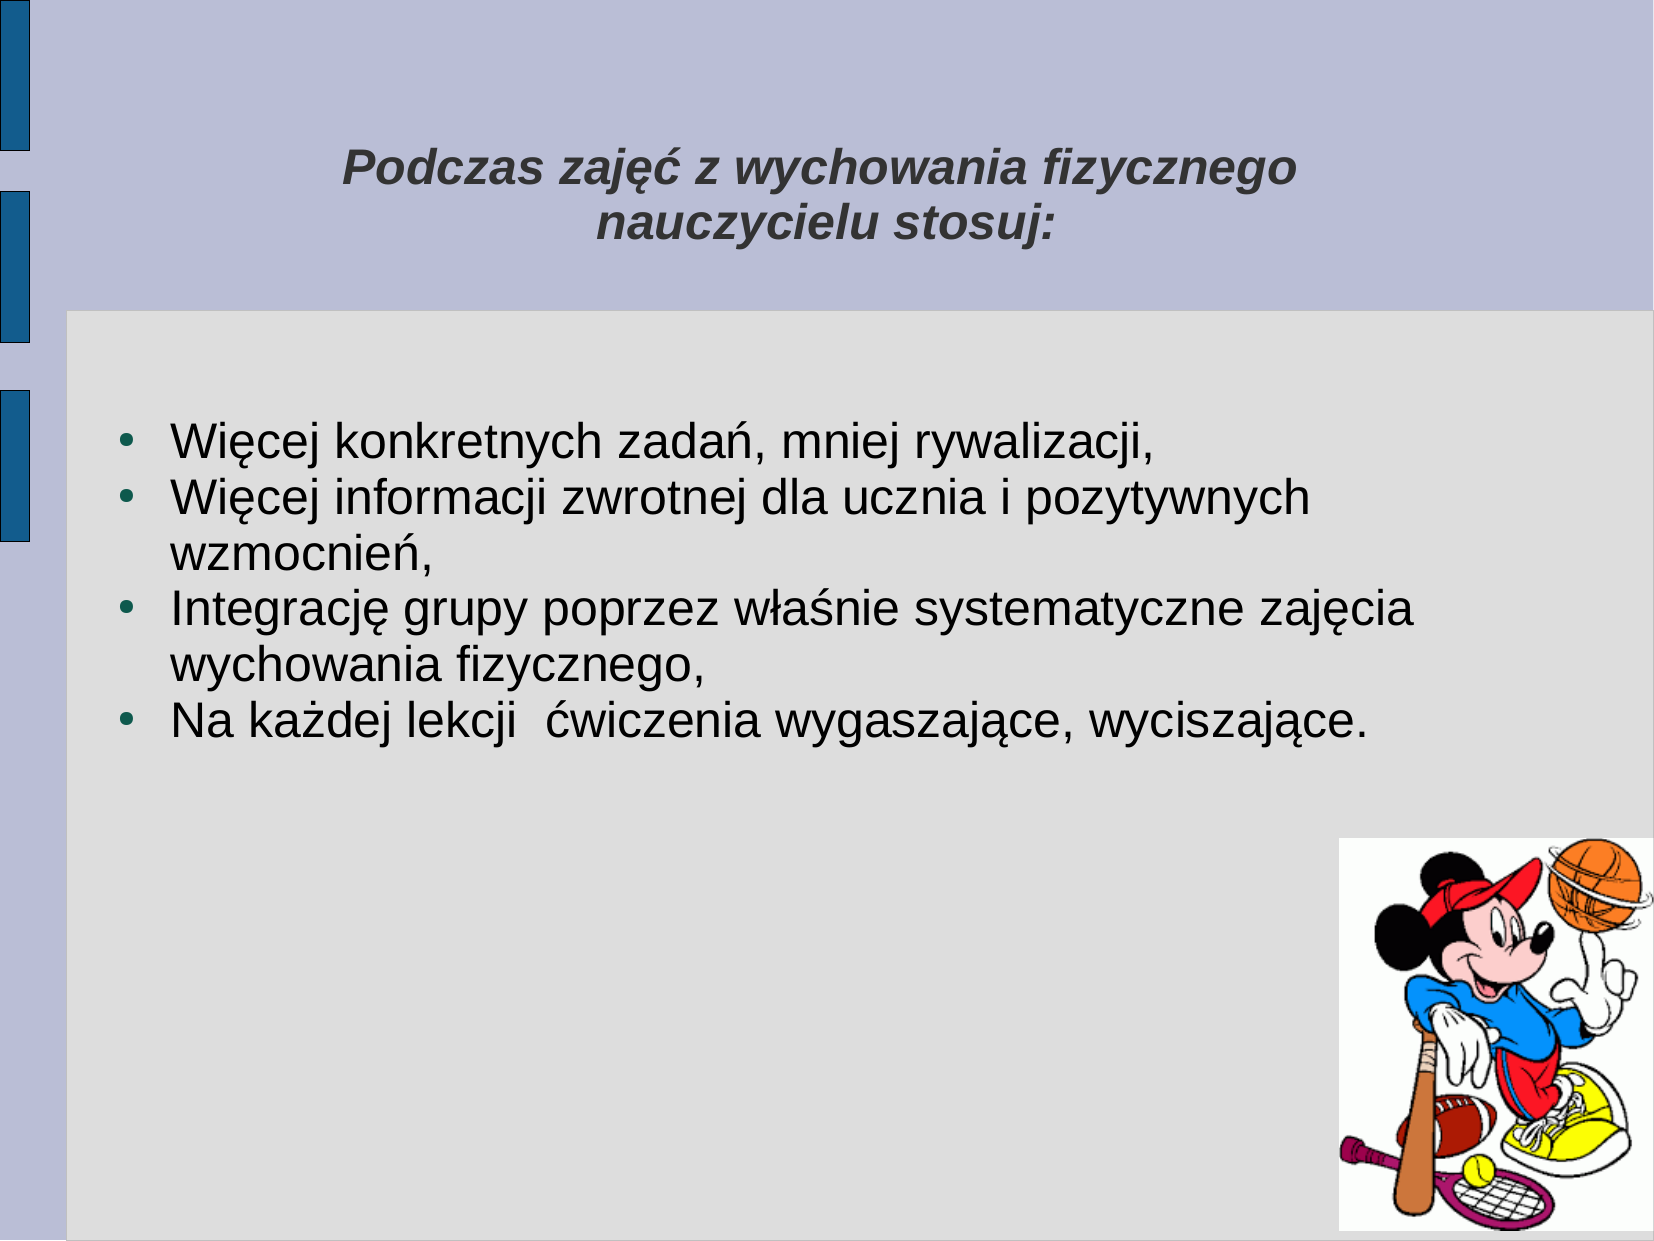

# Podczas zajęć z wychowania fizycznego nauczycielu stosuj:
Więcej konkretnych zadań, mniej rywalizacji,
Więcej informacji zwrotnej dla ucznia i pozytywnych wzmocnień,
Integrację grupy poprzez właśnie systematyczne zajęcia wychowania fizycznego,
Na każdej lekcji ćwiczenia wygaszające, wyciszające.